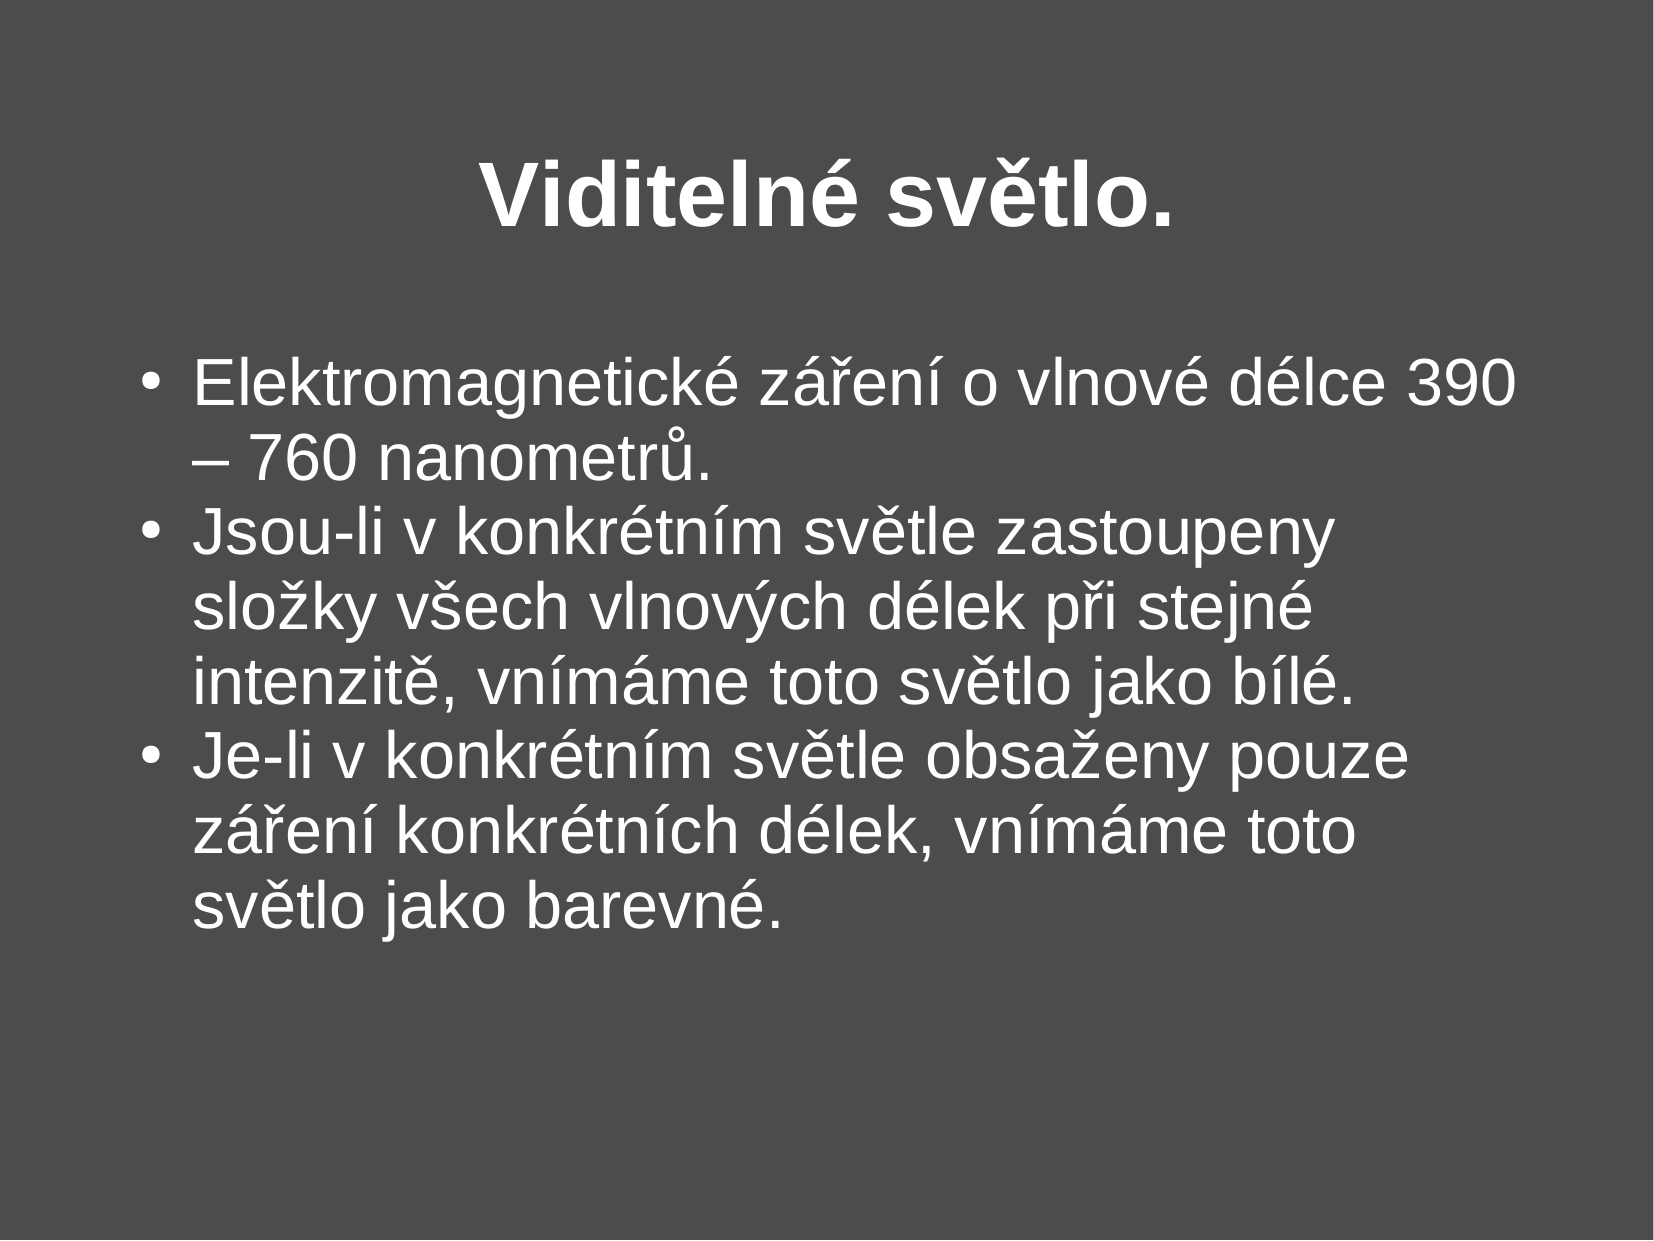

# Viditelné světlo.
Elektromagnetické záření o vlnové délce 390 – 760 nanometrů.
Jsou-li v konkrétním světle zastoupeny složky všech vlnových délek při stejné intenzitě, vnímáme toto světlo jako bílé.
Je-li v konkrétním světle obsaženy pouze záření konkrétních délek, vnímáme toto světlo jako barevné.